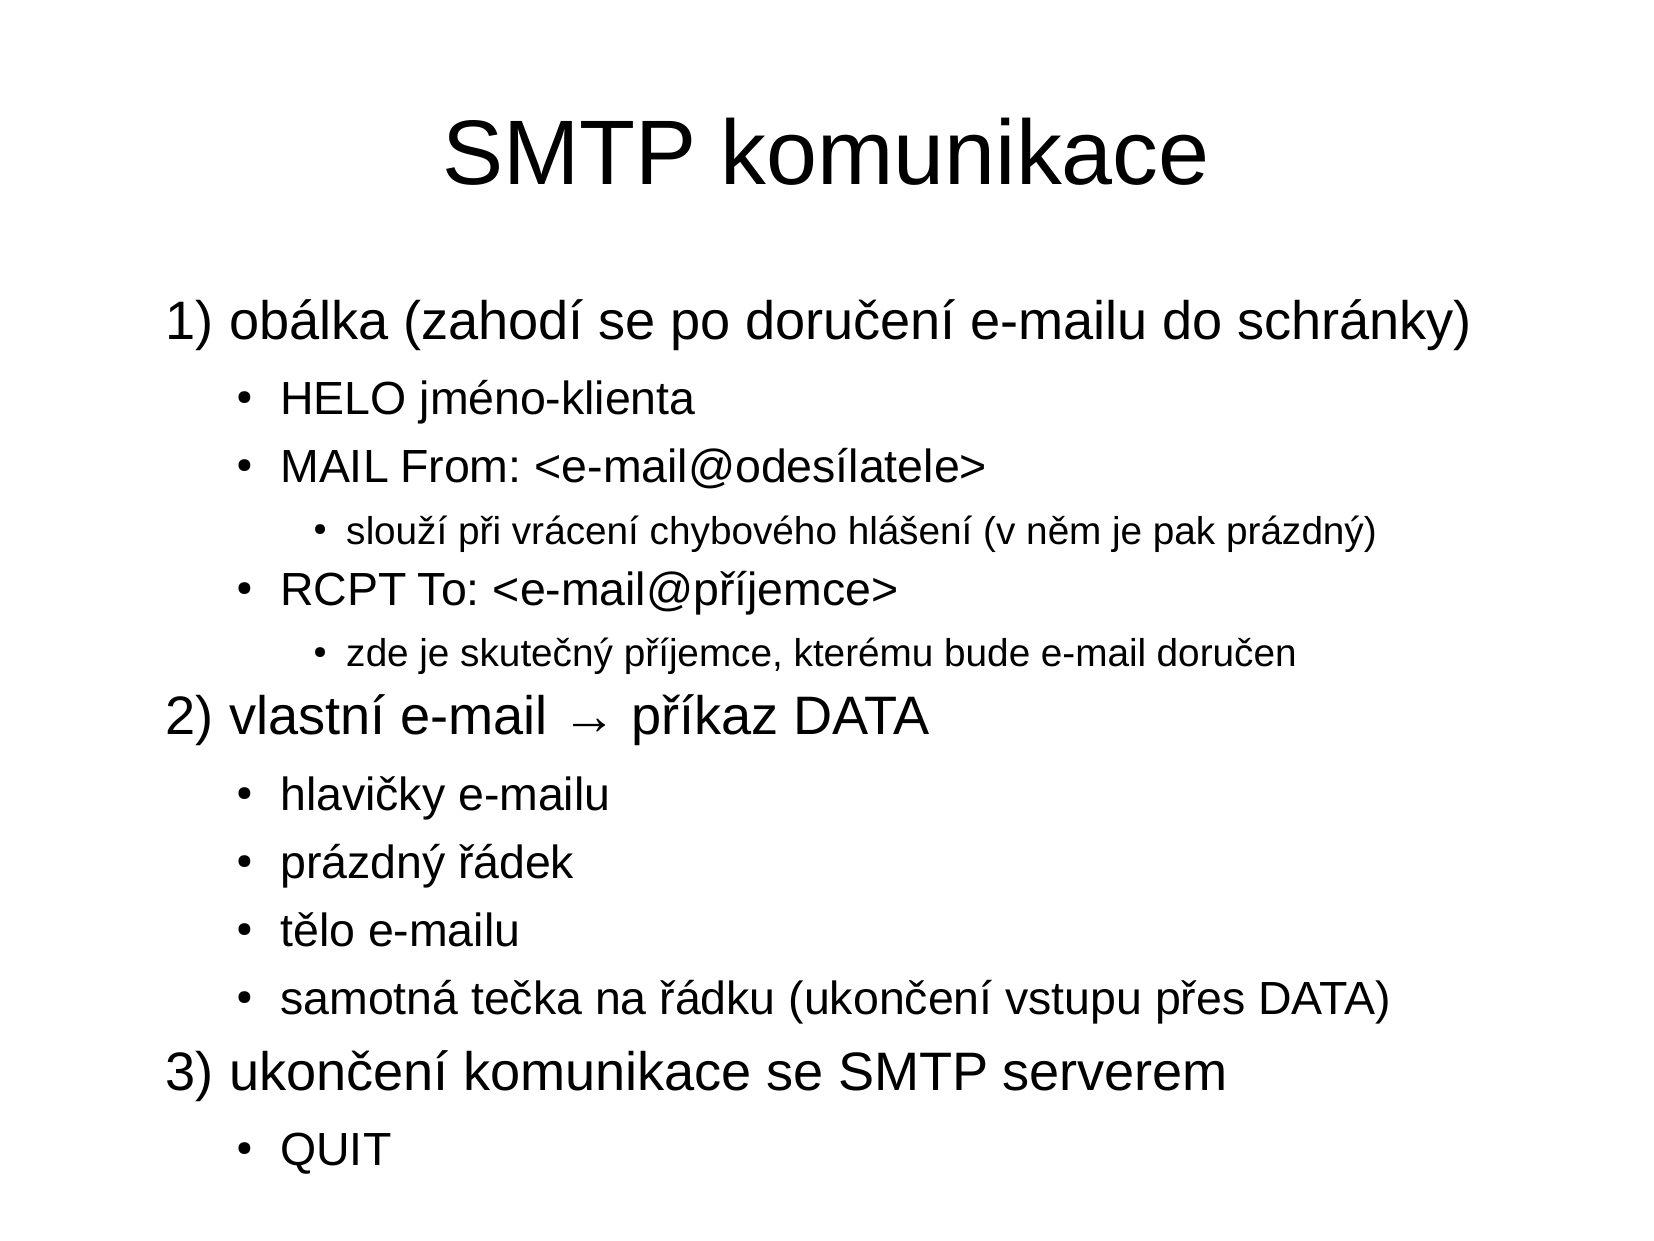

# SMTP komunikace
 obálka (zahodí se po doručení e-mailu do schránky)
HELO jméno-klienta
MAIL From: <e-mail@odesílatele>
slouží při vrácení chybového hlášení (v něm je pak prázdný)
RCPT To: <e-mail@příjemce>
zde je skutečný příjemce, kterému bude e-mail doručen
 vlastní e-mail → příkaz DATA
hlavičky e-mailu
prázdný řádek
tělo e-mailu
samotná tečka na řádku (ukončení vstupu přes DATA)
 ukončení komunikace se SMTP serverem
QUIT